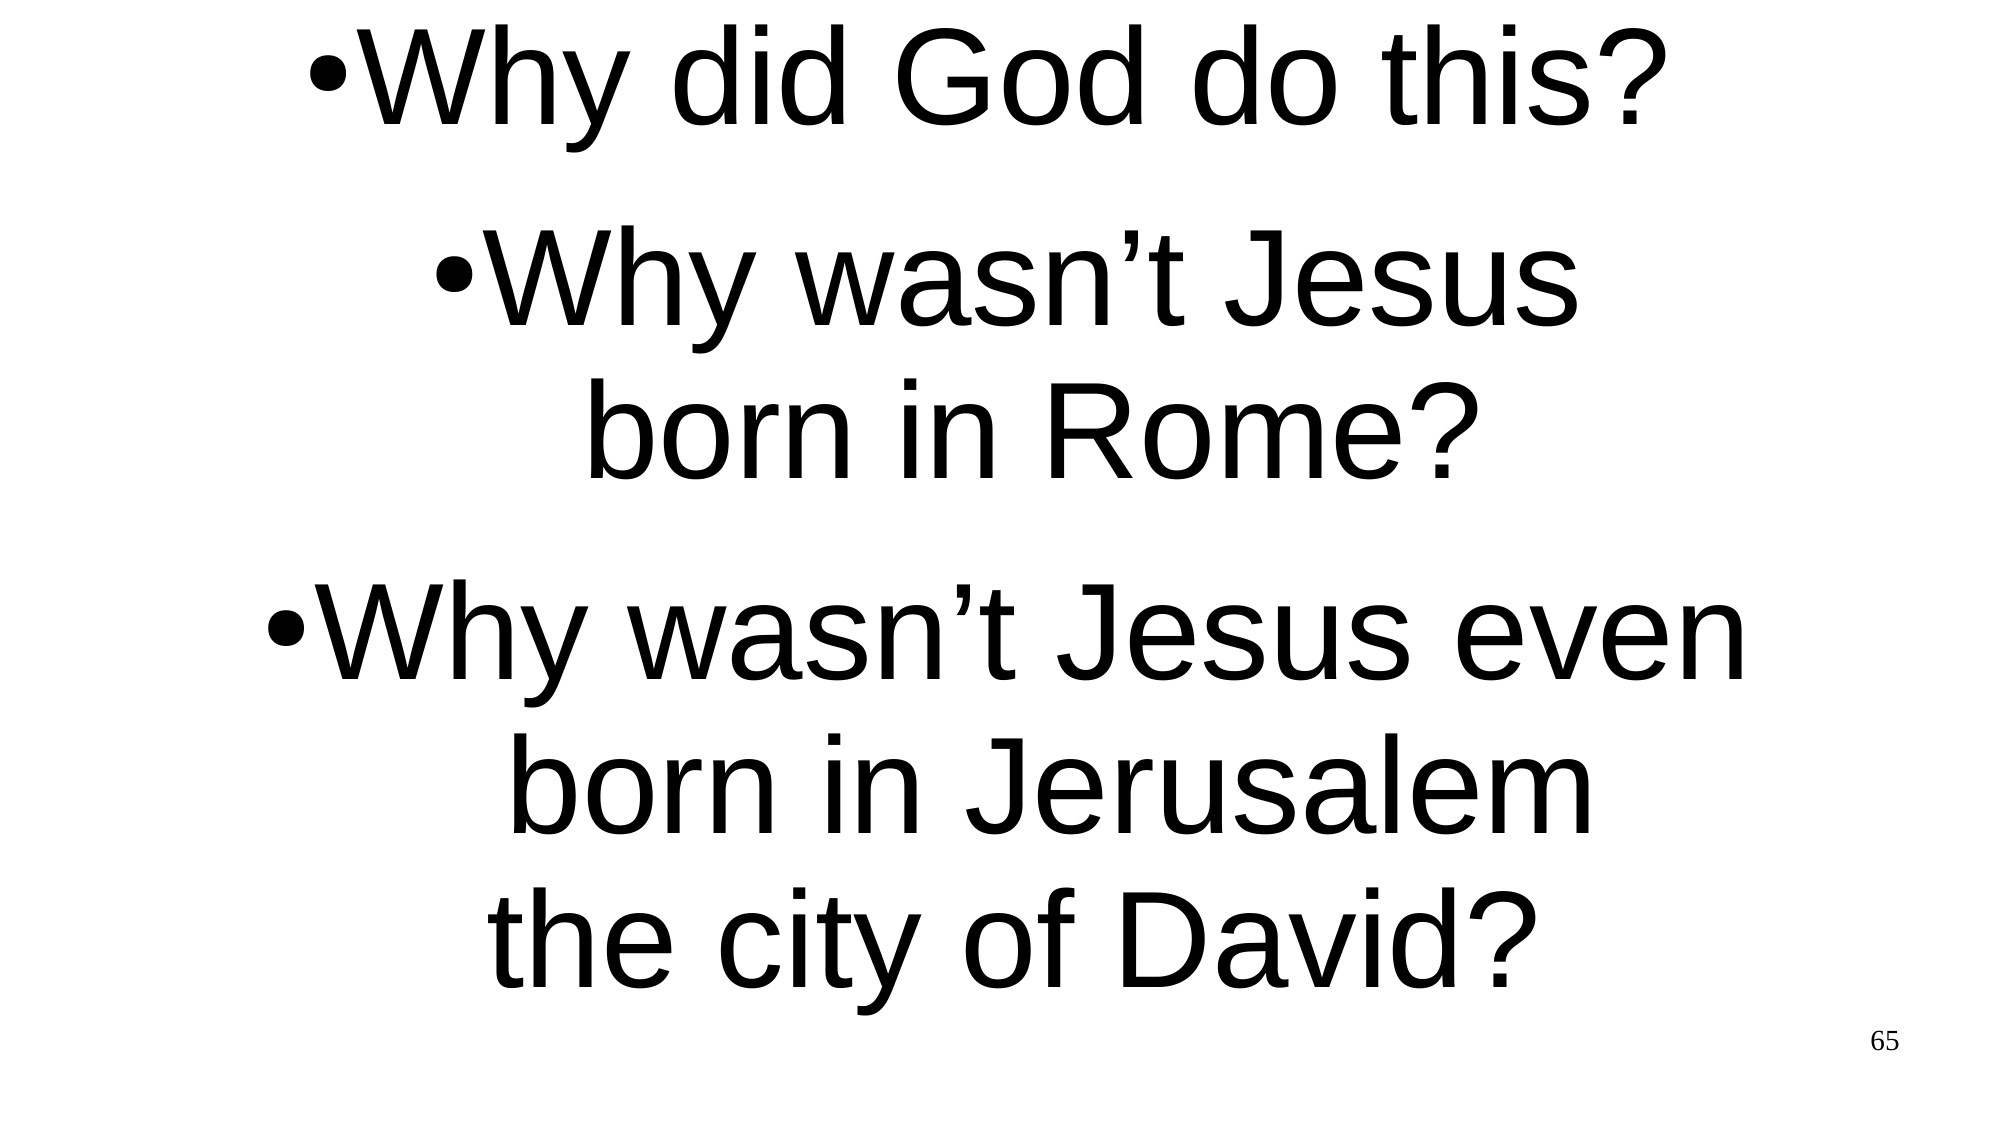

# Why did God do this?
Why wasn’t Jesus
 born in Rome?
Why wasn’t Jesus even
 born in Jerusalem
the city of David?
65